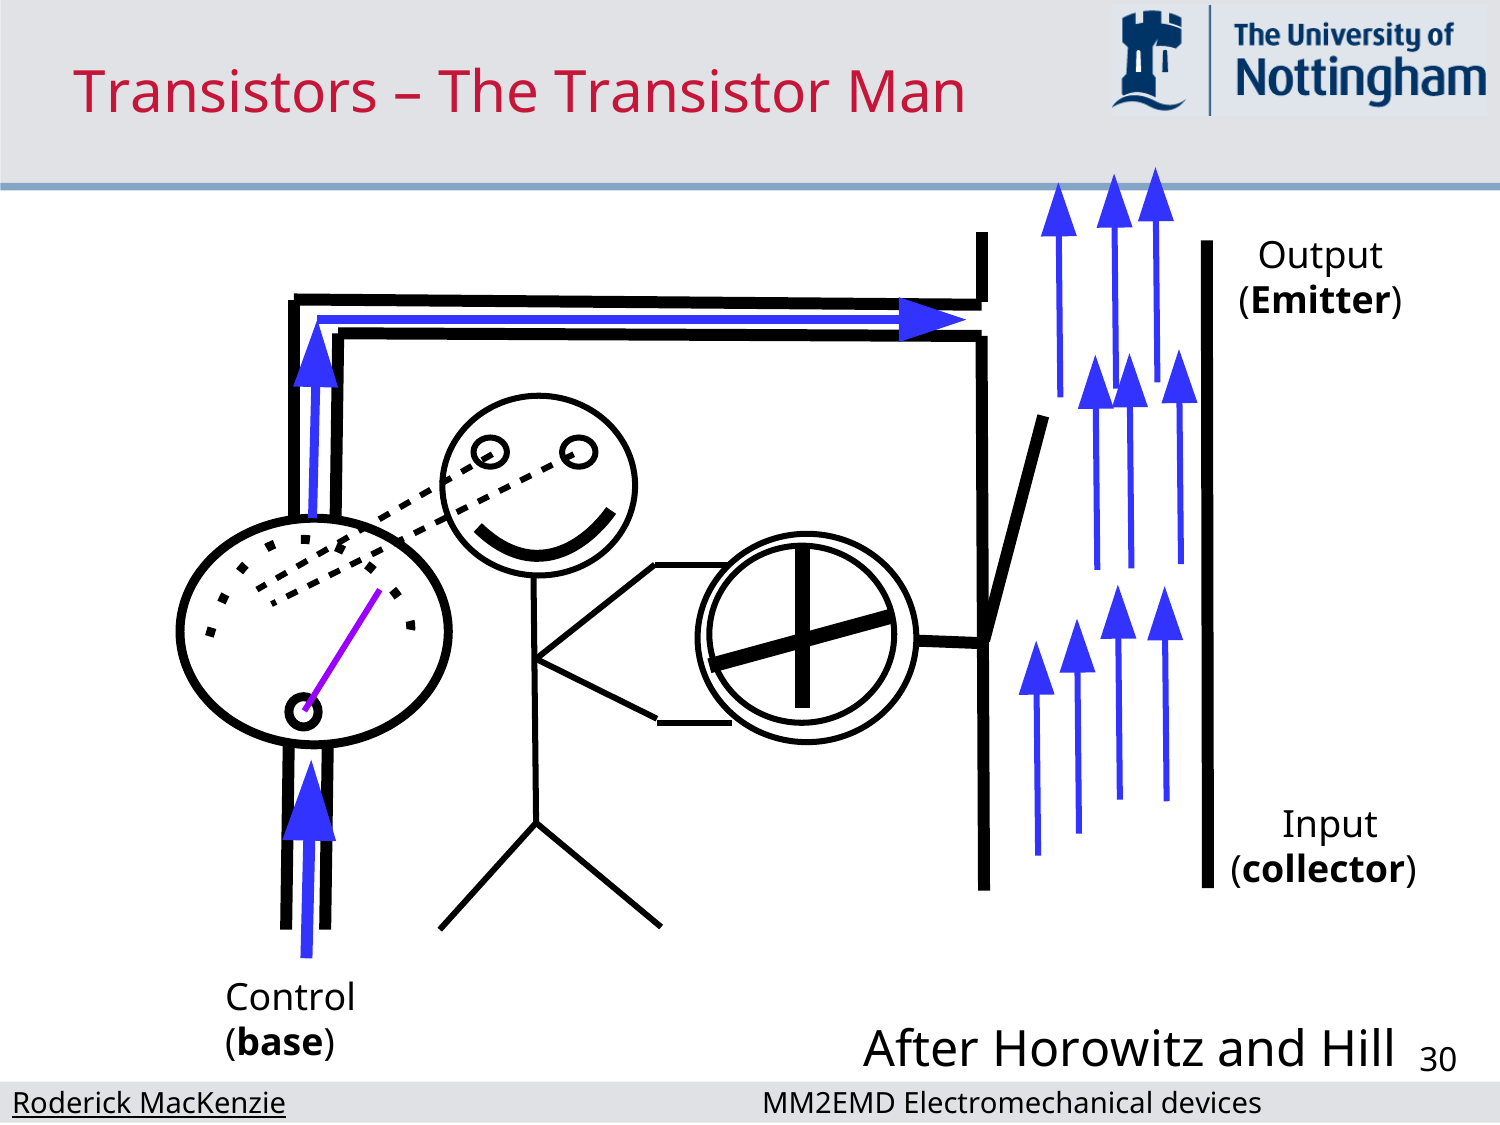

# Transistors – The Transistor Man
Output
(Emitter)
Input (collector)
Control
(base)
After Horowitz and Hill